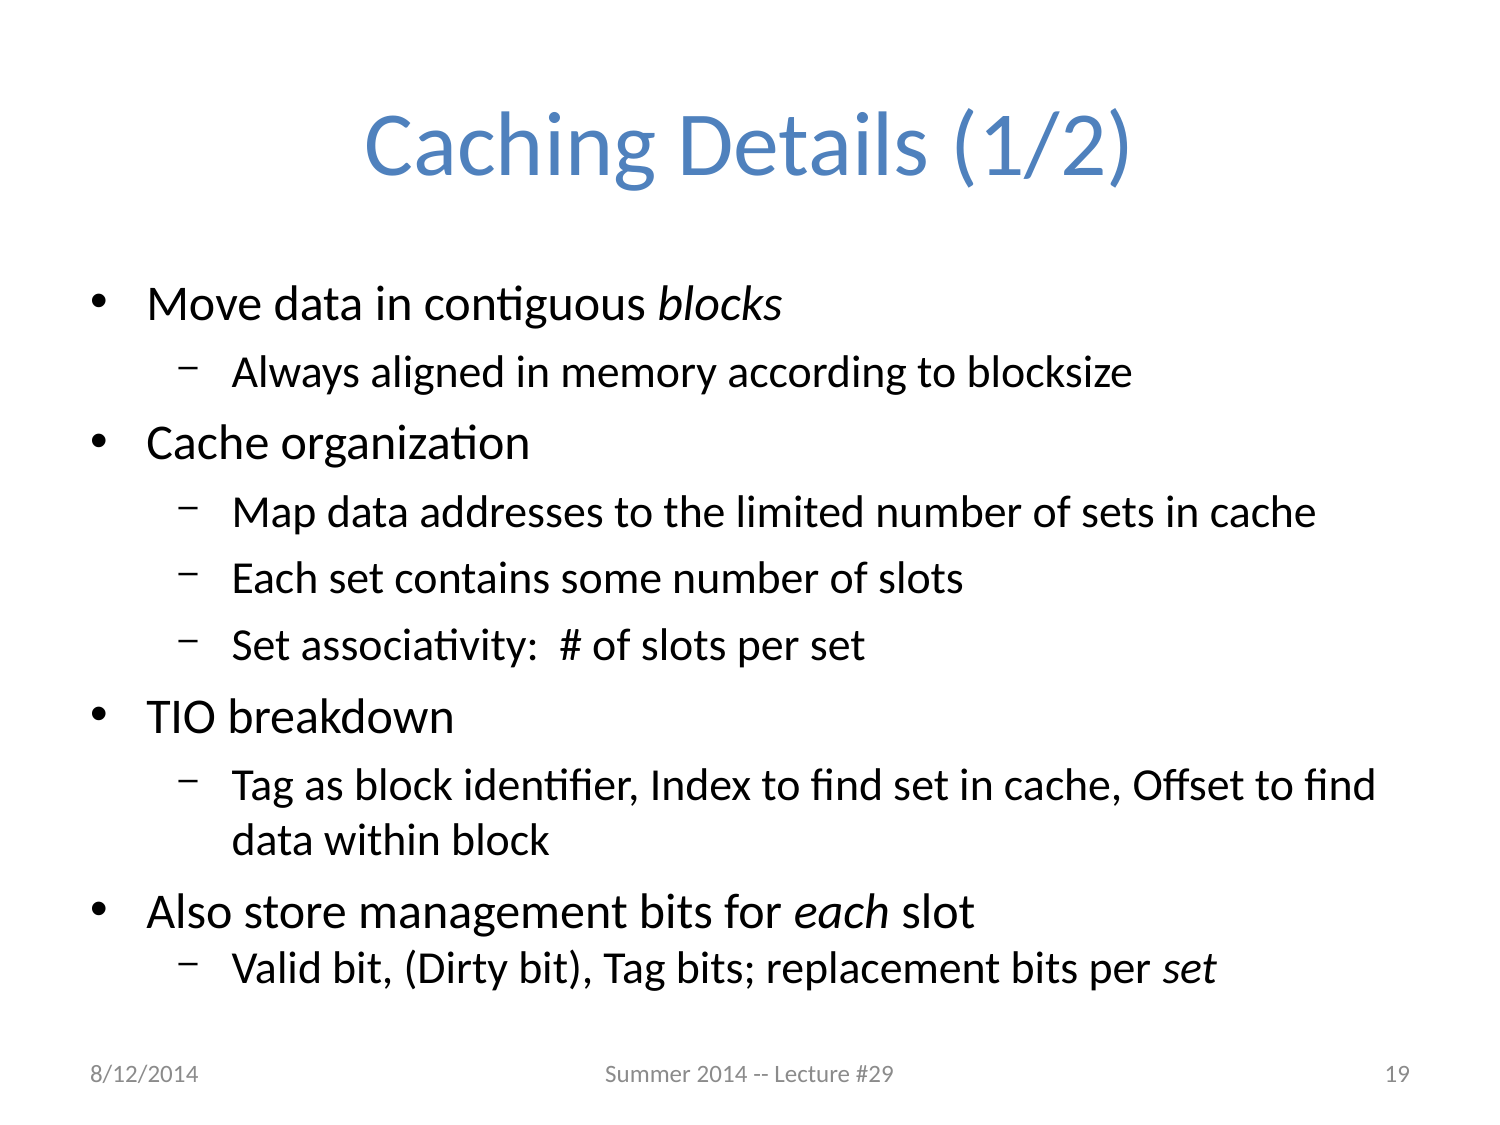

# Caching Details (1/2)
Move data in contiguous blocks
Always aligned in memory according to blocksize
Cache organization
Map data addresses to the limited number of sets in cache
Each set contains some number of slots
Set associativity: # of slots per set
TIO breakdown
Tag as block identifier, Index to find set in cache, Offset to find data within block
Also store management bits for each slot
Valid bit, (Dirty bit), Tag bits; replacement bits per set
8/12/2014
Summer 2014 -- Lecture #29